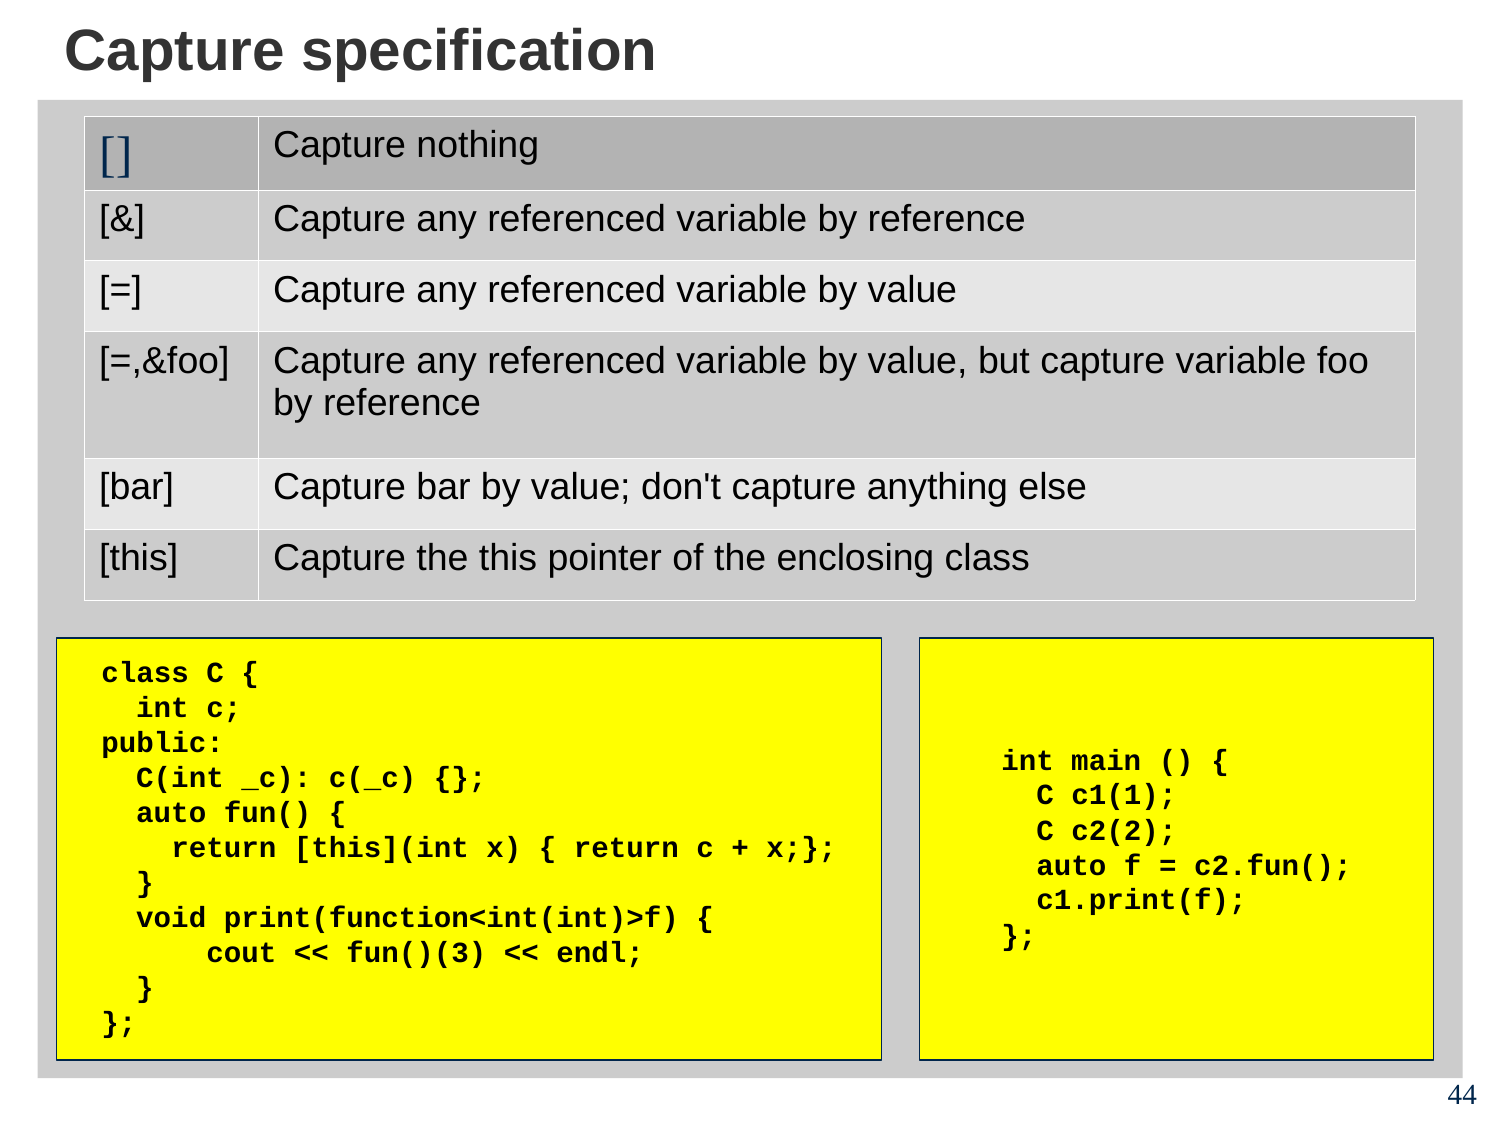

Capture specification
#
| [] | Capture nothing |
| --- | --- |
| [&] | Capture any referenced variable by reference |
| [=] | Capture any referenced variable by value |
| [=,&foo] | Capture any referenced variable by value, but capture variable foo by reference |
| [bar] | Capture bar by value; don't capture anything else |
| [this] | Capture the this pointer of the enclosing class |
int main () {
 C c1(1);
 C c2(2);
 auto f = c2.fun();
 c1.print(f);
};
class C {
 int c;
public:
 C(int _c): c(_c) {};
 auto fun() {
 return [this](int x) { return c + x;};
 }
 void print(function<int(int)>f) {
 cout << fun()(3) << endl;
 }
};